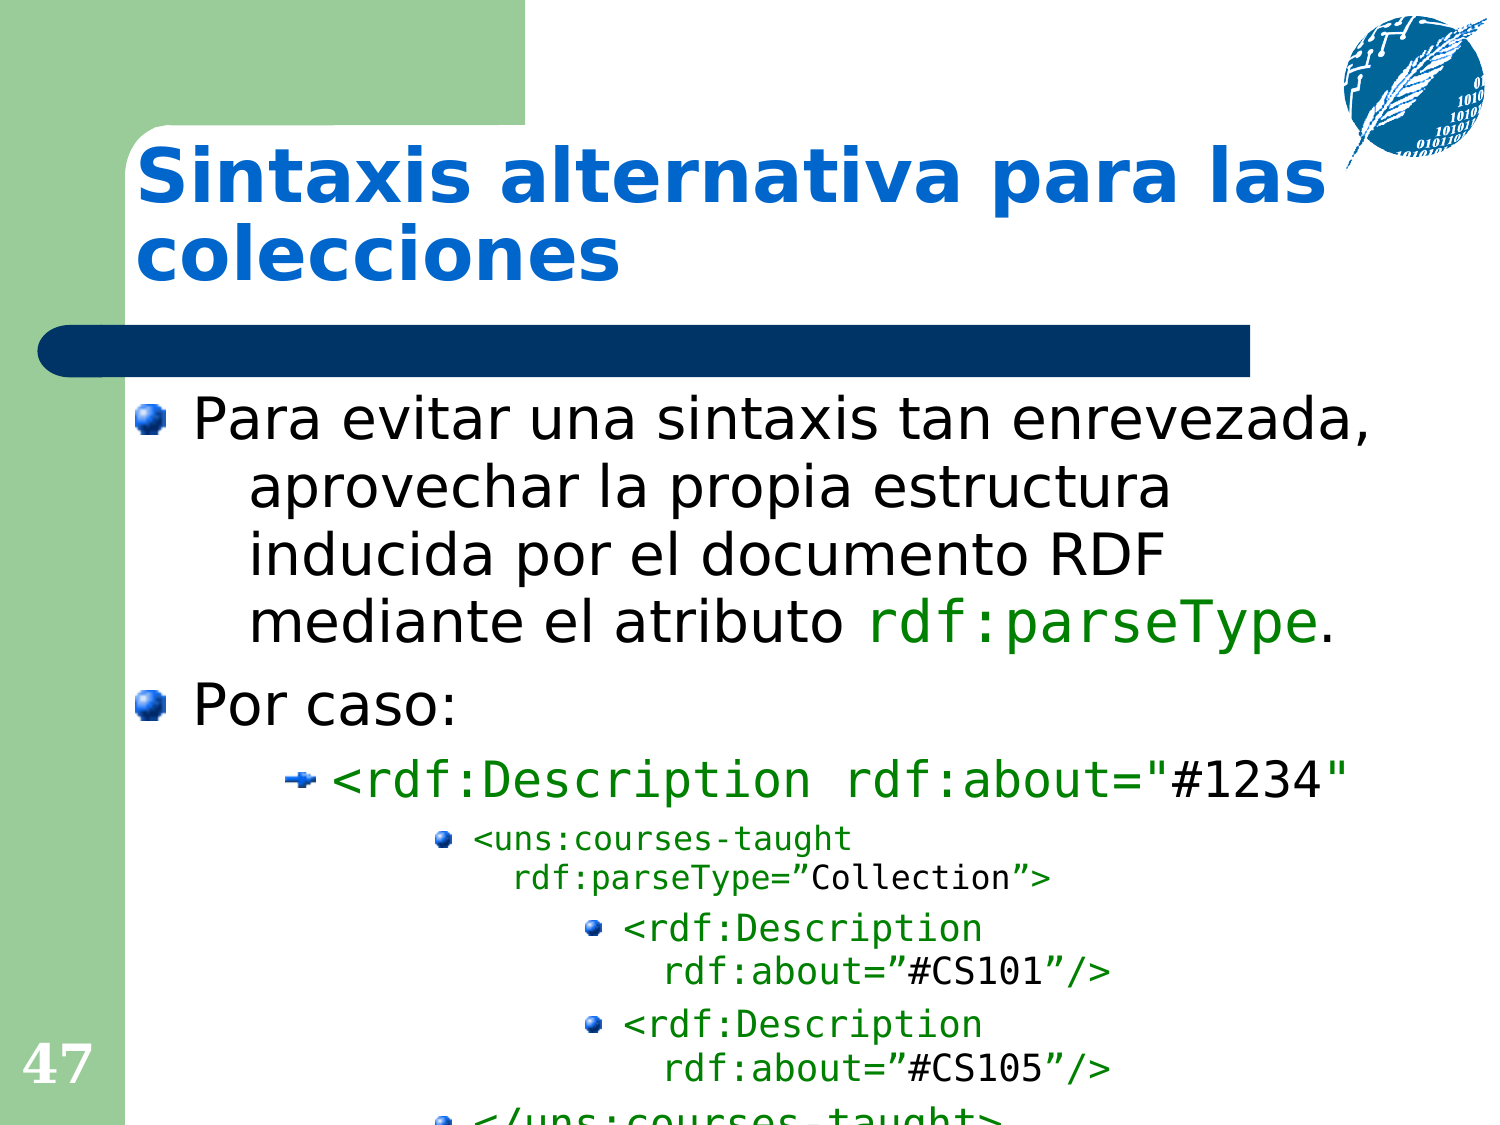

# Sintaxis alternativa para las colecciones
Para evitar una sintaxis tan enrevezada, aprovechar la propia estructura inducida por el documento RDF mediante el atributo rdf:parseType.
Por caso:
<rdf:Description rdf:about="#1234"
<uns:courses-taught rdf:parseType=”Collection”>
<rdf:Description rdf:about=”#CS101”/>
<rdf:Description rdf:about=”#CS105”/>
</uns:courses-taught>
</rdf:Description>
47